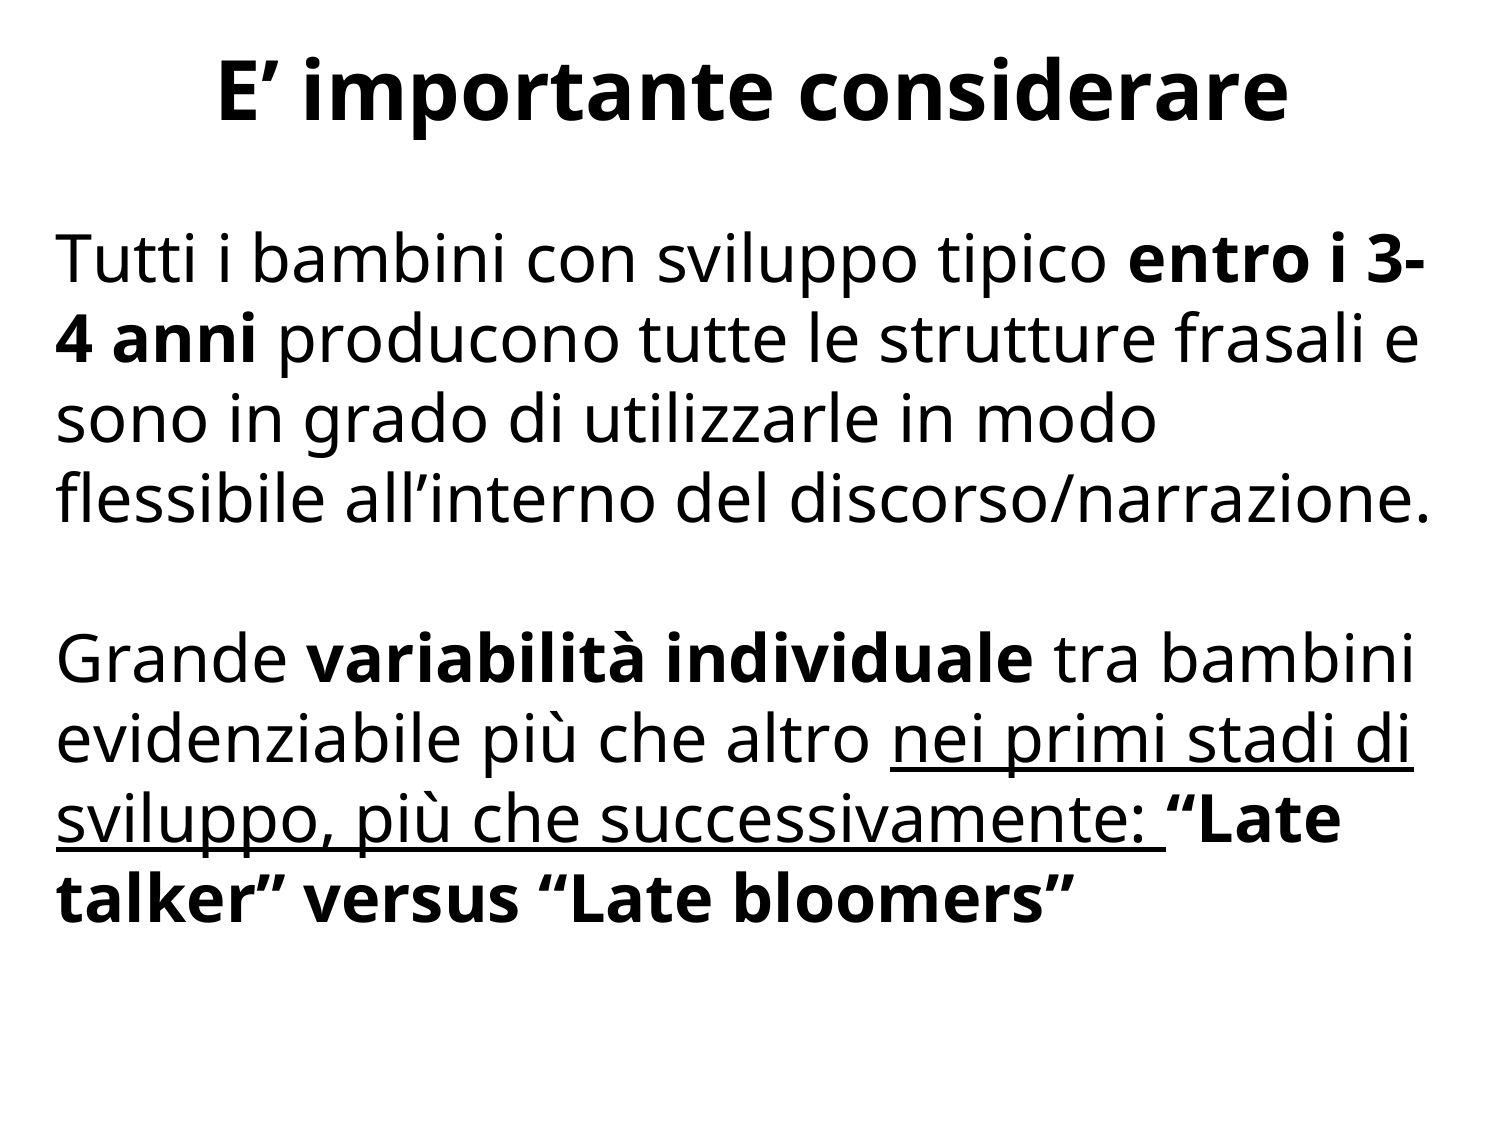

# E’ importante considerare
Tutti i bambini con sviluppo tipico entro i 3-4 anni producono tutte le strutture frasali e sono in grado di utilizzarle in modo flessibile all’interno del discorso/narrazione.
Grande variabilità individuale tra bambini evidenziabile più che altro nei primi stadi di sviluppo, più che successivamente: “Late talker” versus “Late bloomers”